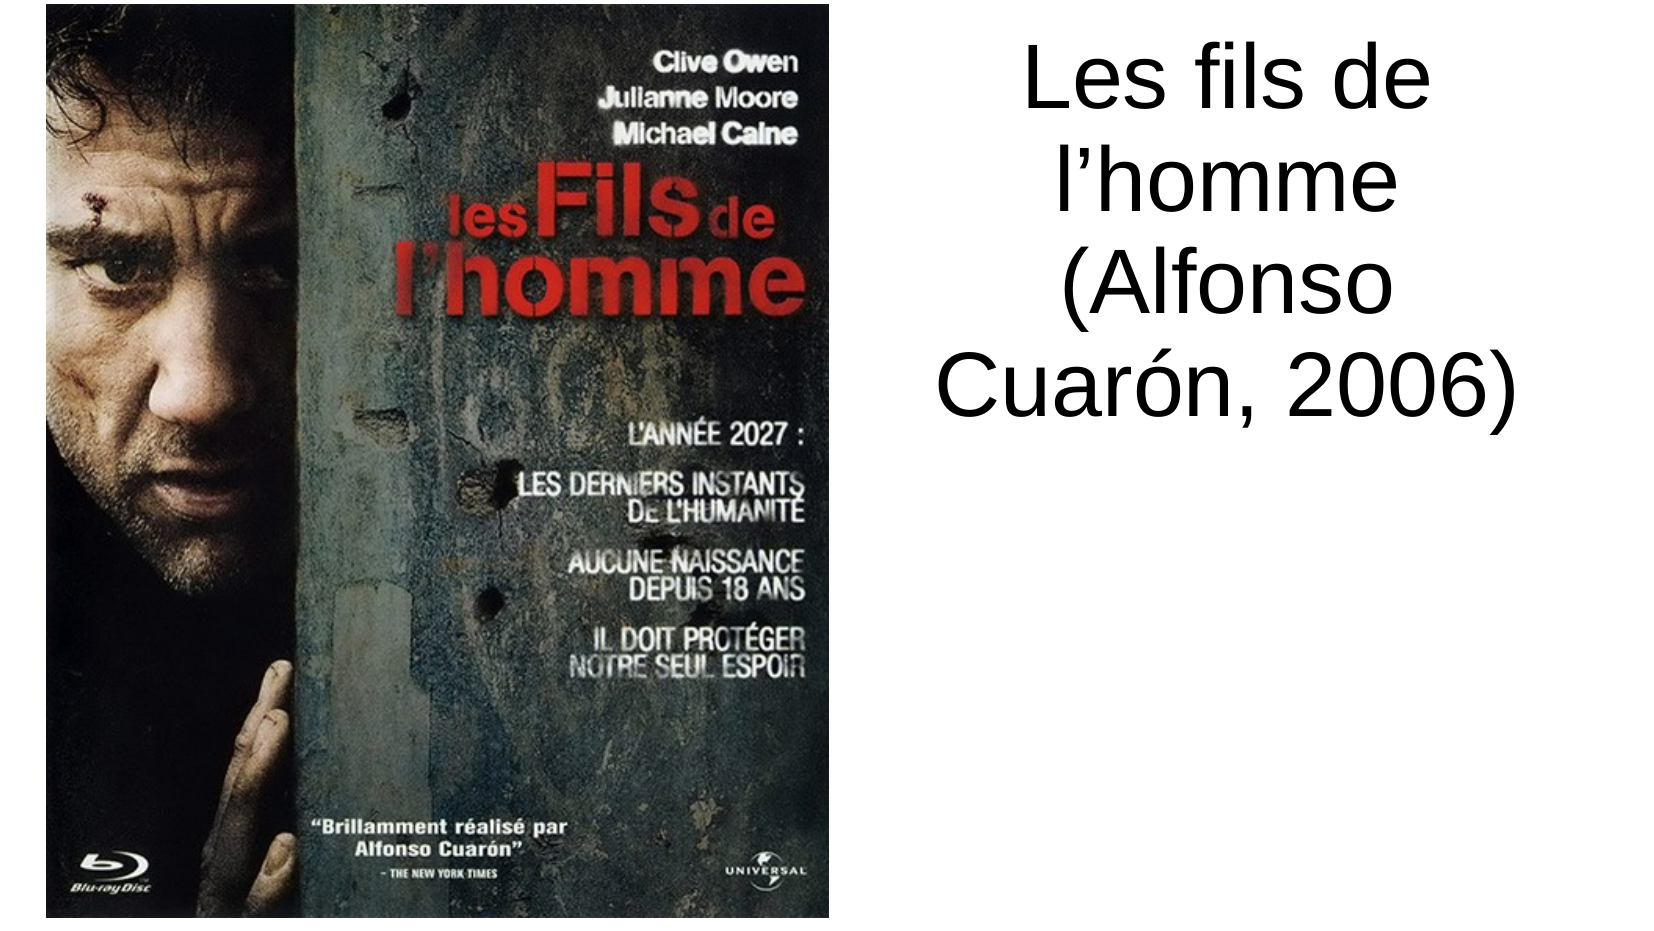

# Les fils de l’homme (Alfonso Cuarón, 2006)